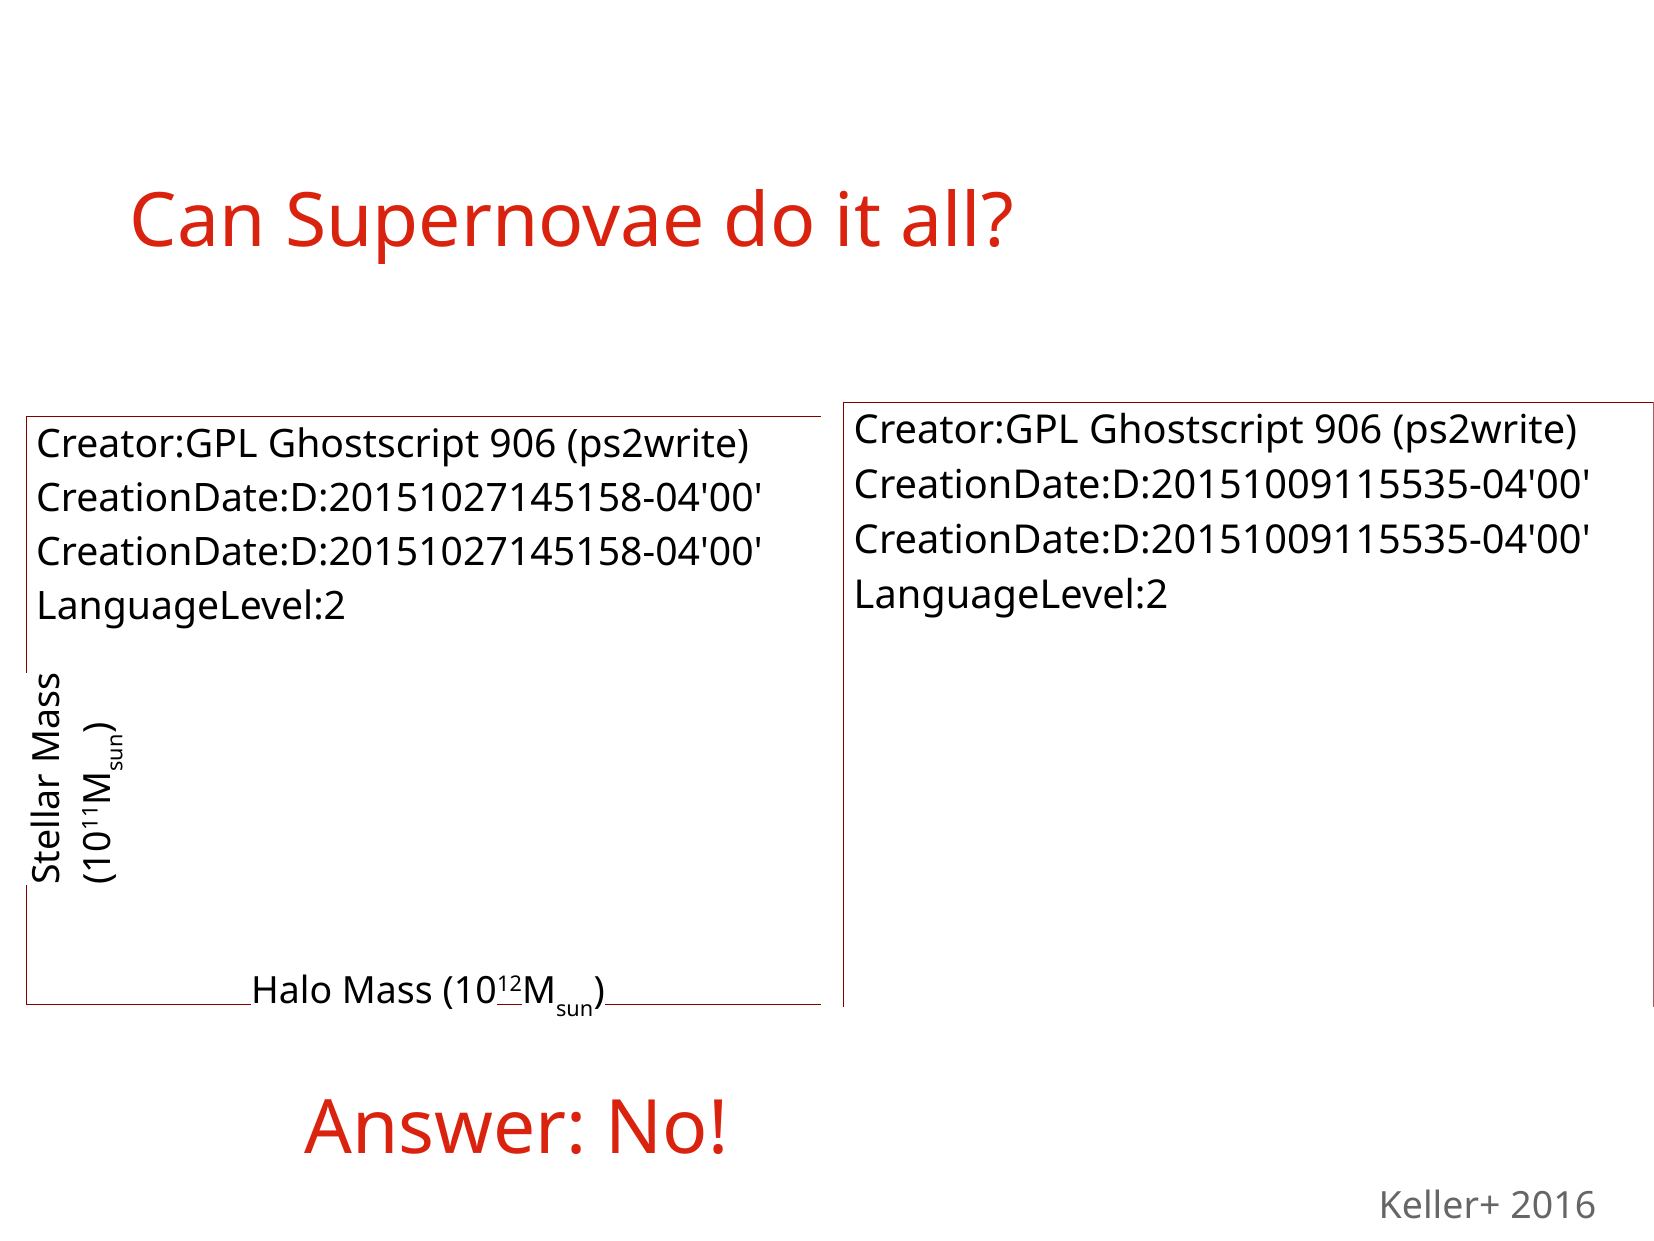

# Can Supernovae do it all?
Stellar Mass (1011Msun)
Halo Mass (1012Msun)
Answer: No!
Keller+ 2016